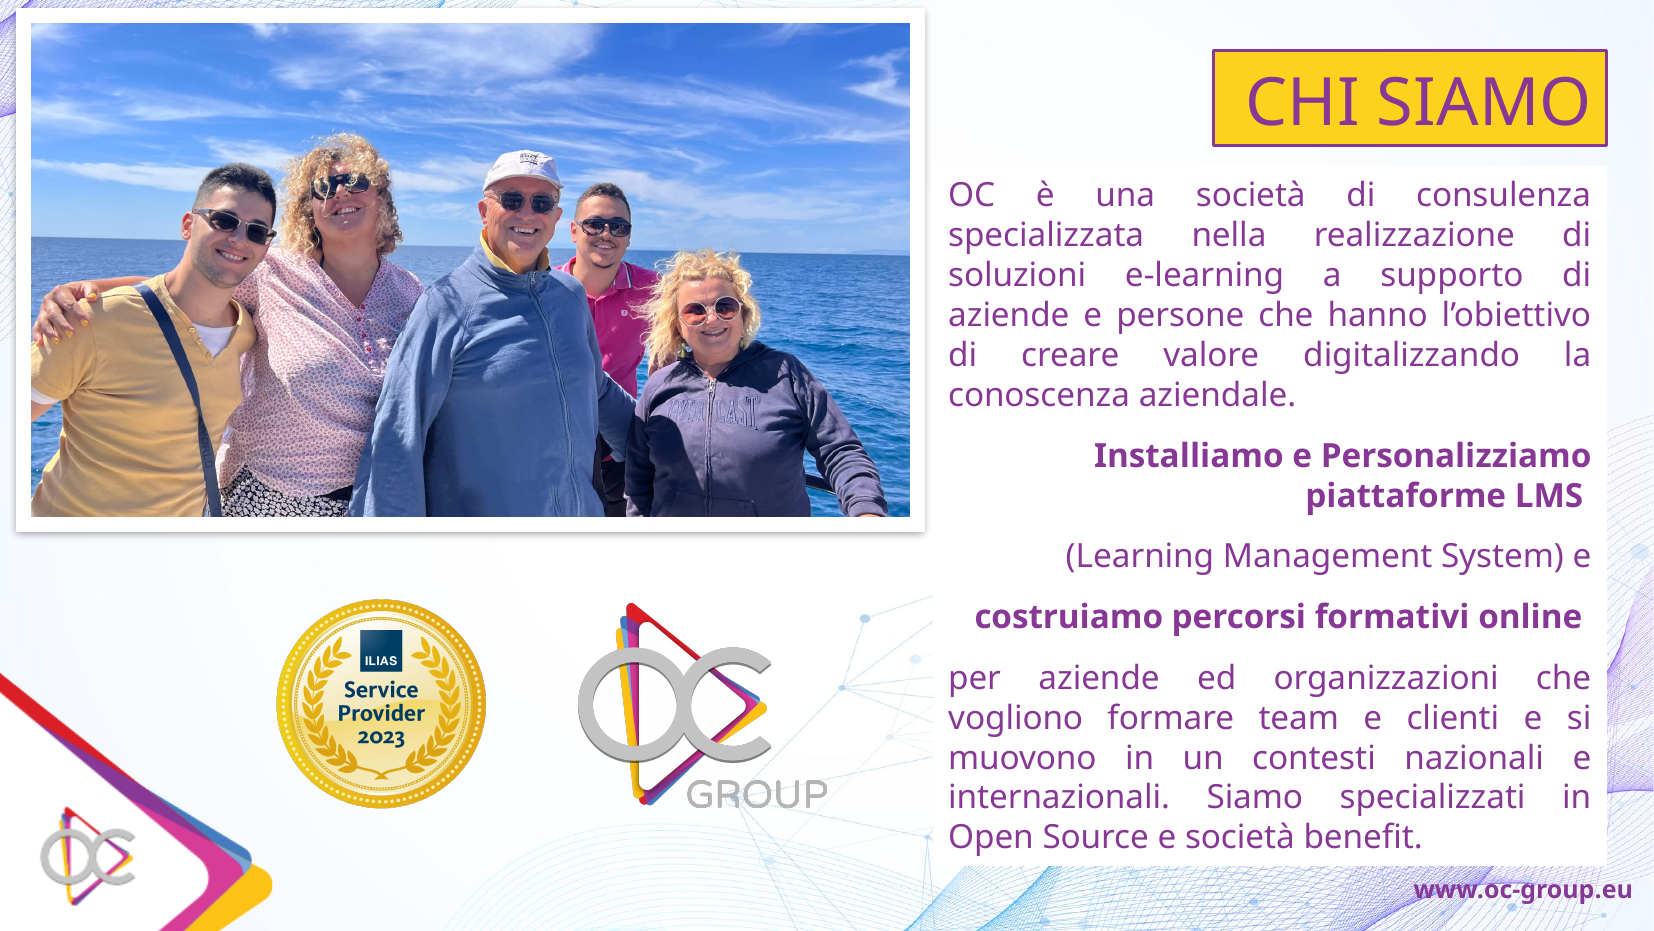

CHI SIAMO
OC è una società di consulenza specializzata nella realizzazione di soluzioni e-learning a supporto di aziende e persone che hanno l’obiettivo di creare valore digitalizzando la conoscenza aziendale.
Installiamo e Personalizziamo piattaforme LMS
(Learning Management System) e
costruiamo percorsi formativi online
per aziende ed organizzazioni che vogliono formare team e clienti e si muovono in un contesti nazionali e internazionali. Siamo specializzati in Open Source e società benefit.
www.oc-group.eu